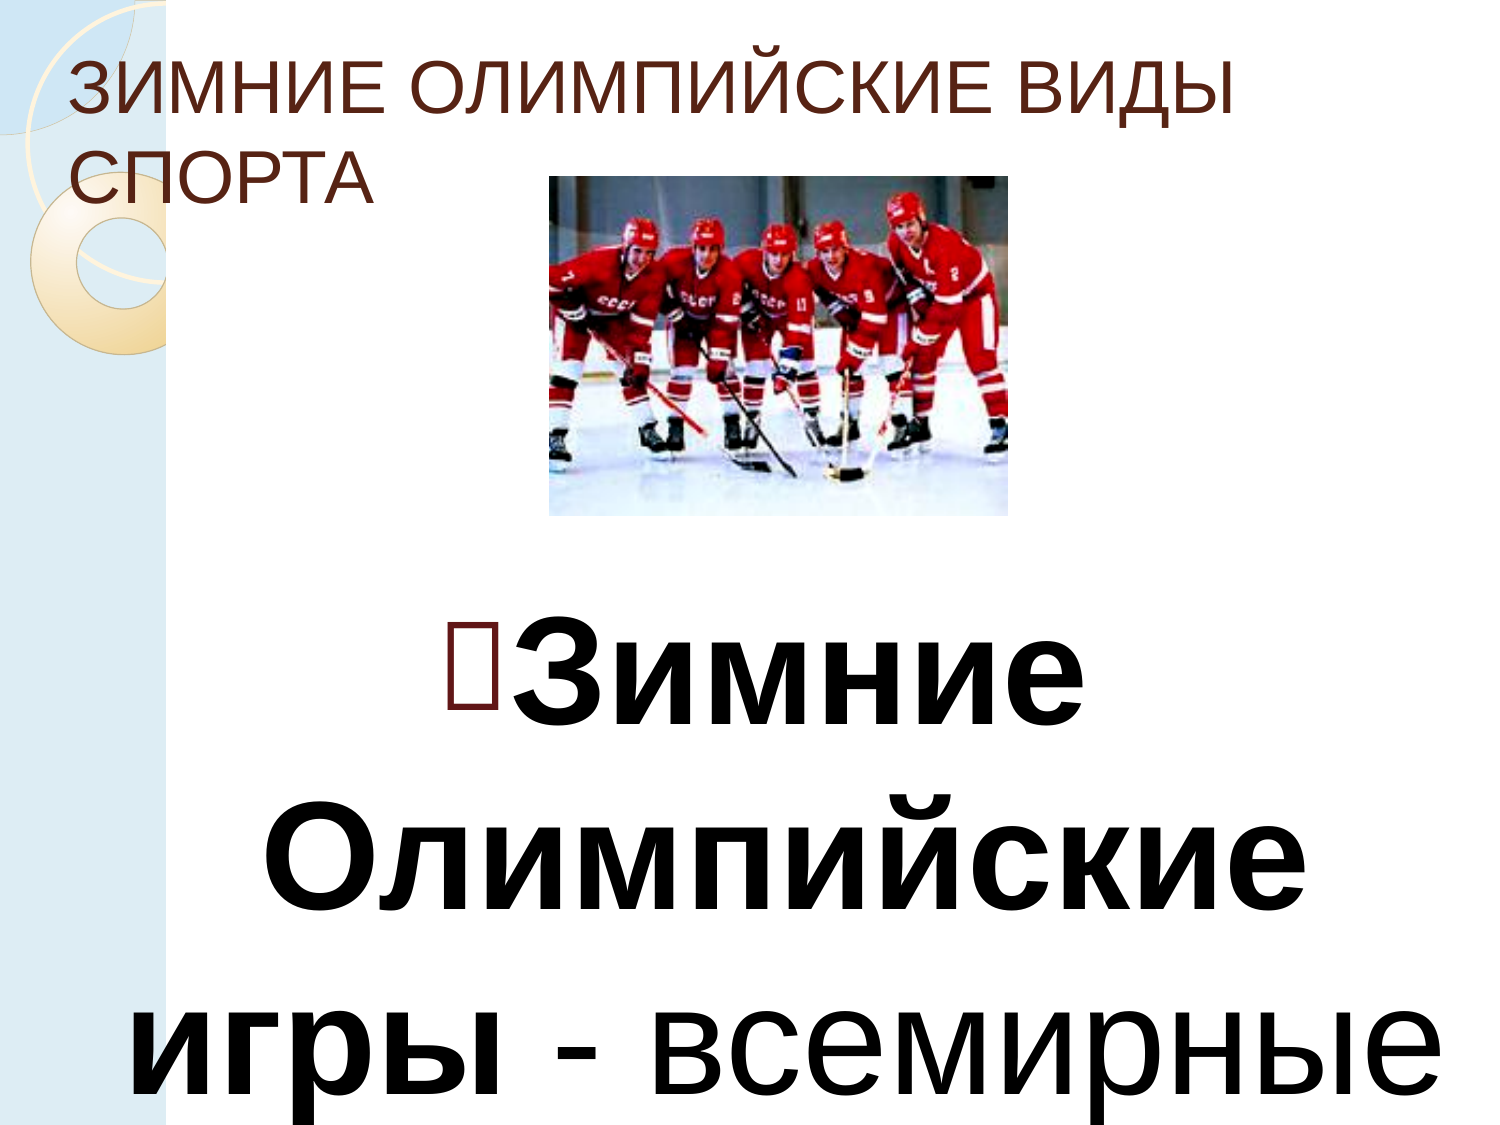

# ЗИМНИЕ ОЛИМПИЙСКИЕ ВИДЫ СПОРТА
Зимние Олимпийские игры - всемирные соревнования по зимним видам спорта. Как и летние Олимпийские игры, проводятся под эгидой МОК.
Первые Зимние олимпийские игры состоялись в 1924. Поначалу зимние и летние Игры проходили в один и тот же год, но начиная с 1994, они проводятся с интервалом в два года. К настоящему моменту значительно расширилась программа Зимних олимпийских игр, выросло число участников, среди которых немало спортсменов из южных стран.
Собственно зимние виды спорта впервые были представлены на Олимпиадах задолго не только до первых зимних Игр, но и до возникновения самой идеи их проведения.